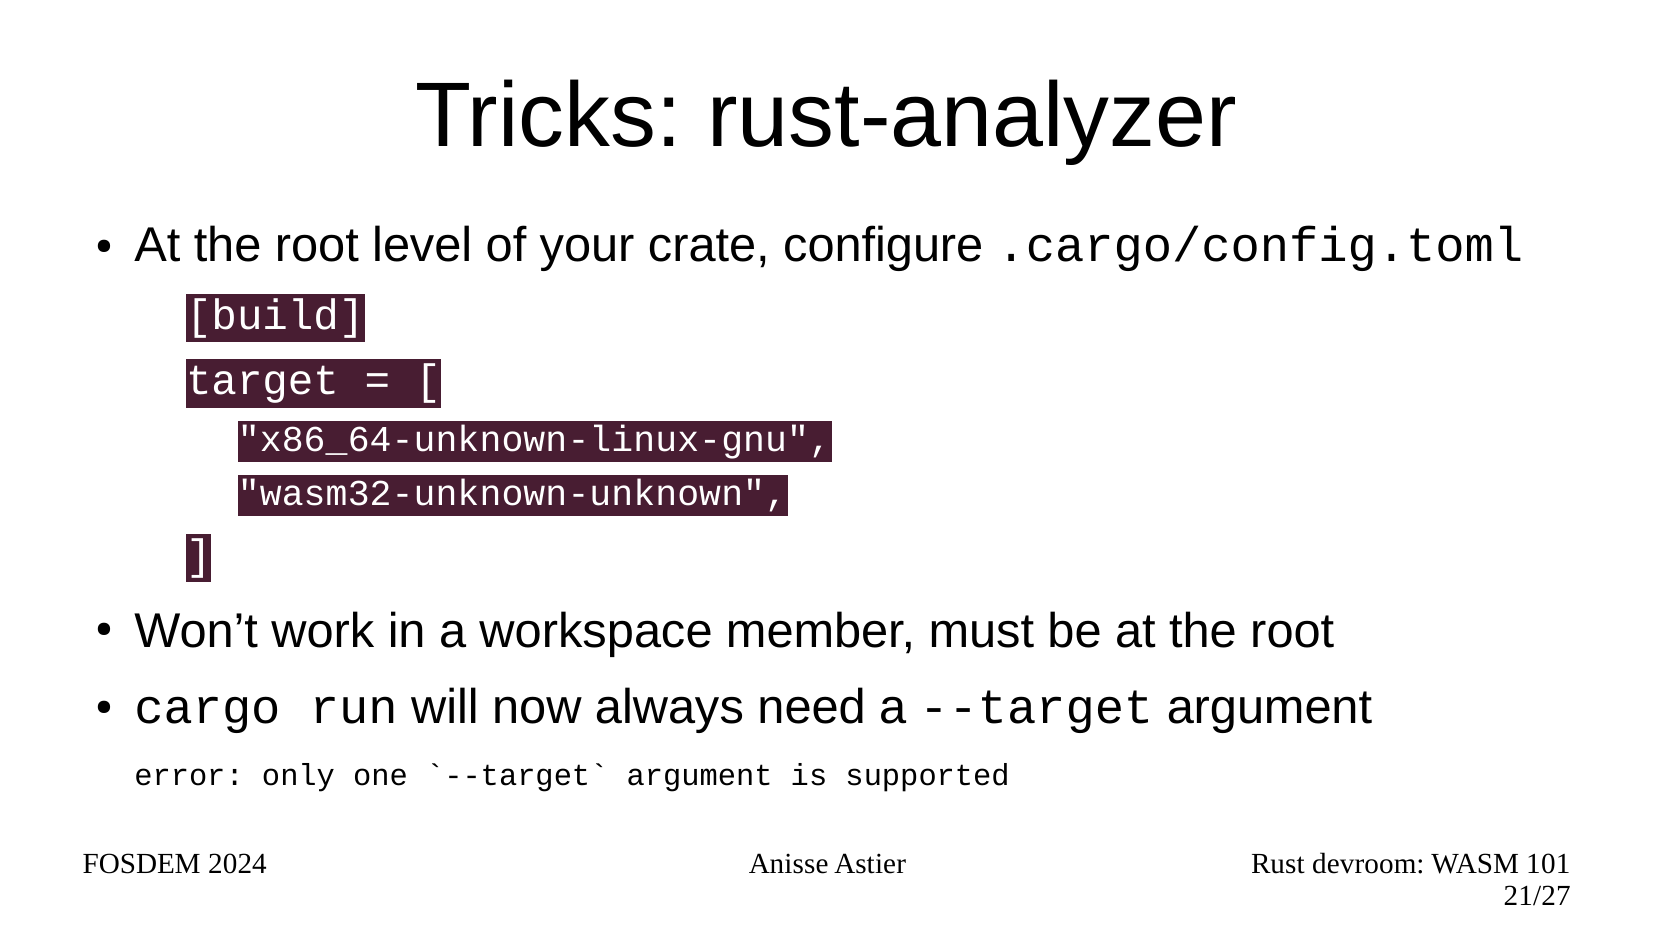

# Tricks: rust-analyzer
At the root level of your crate, configure .cargo/config.toml
[build]
target = [
"x86_64-unknown-linux-gnu",
"wasm32-unknown-unknown",
]
Won’t work in a workspace member, must be at the root
cargo run will now always need a --target argument
error: only one `--target` argument is supported
21